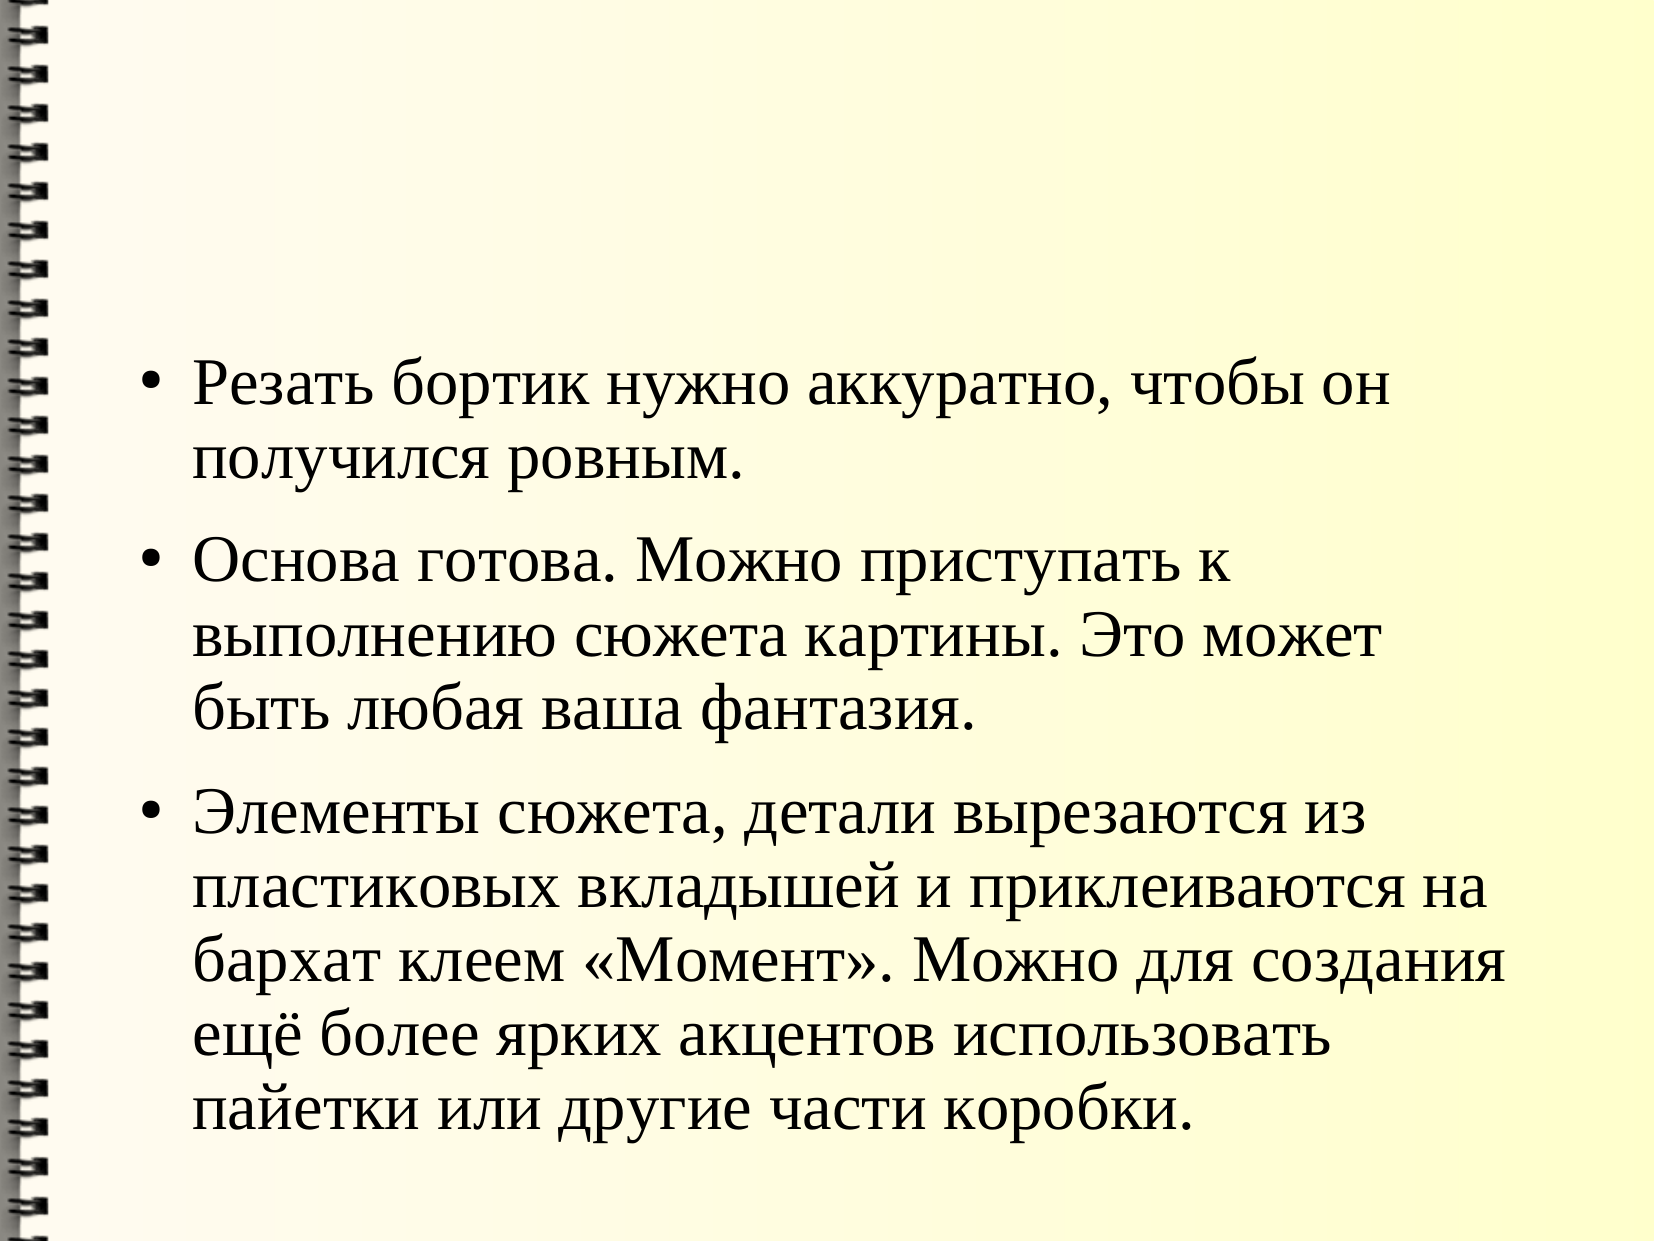

#
Резать бортик нужно аккуратно, чтобы он получился ровным.
Основа готова. Можно приступать к выполнению сюжета картины. Это может быть любая ваша фантазия.
Элементы сюжета, детали вырезаются из пластиковых вкладышей и приклеиваются на бархат клеем «Момент». Можно для создания ещё более ярких акцентов использовать пайетки или другие части коробки.